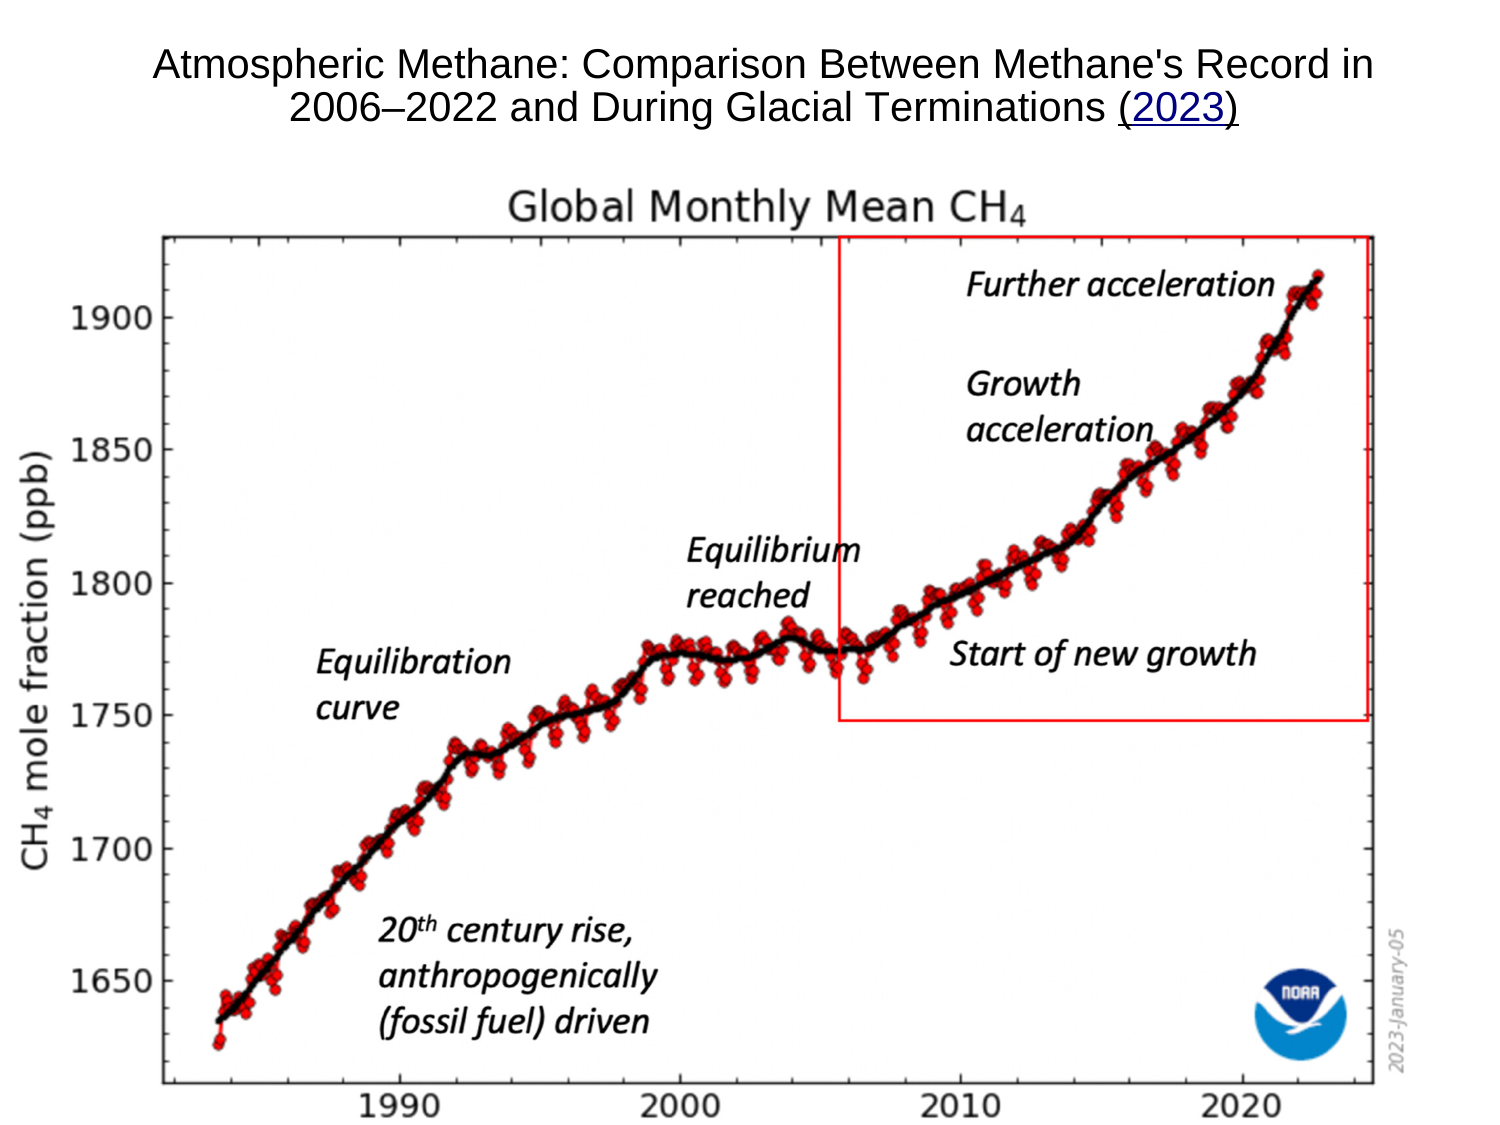

# Atmospheric Methane: Comparison Between Methane's Record in 2006–2022 and During Glacial Terminations (2023)